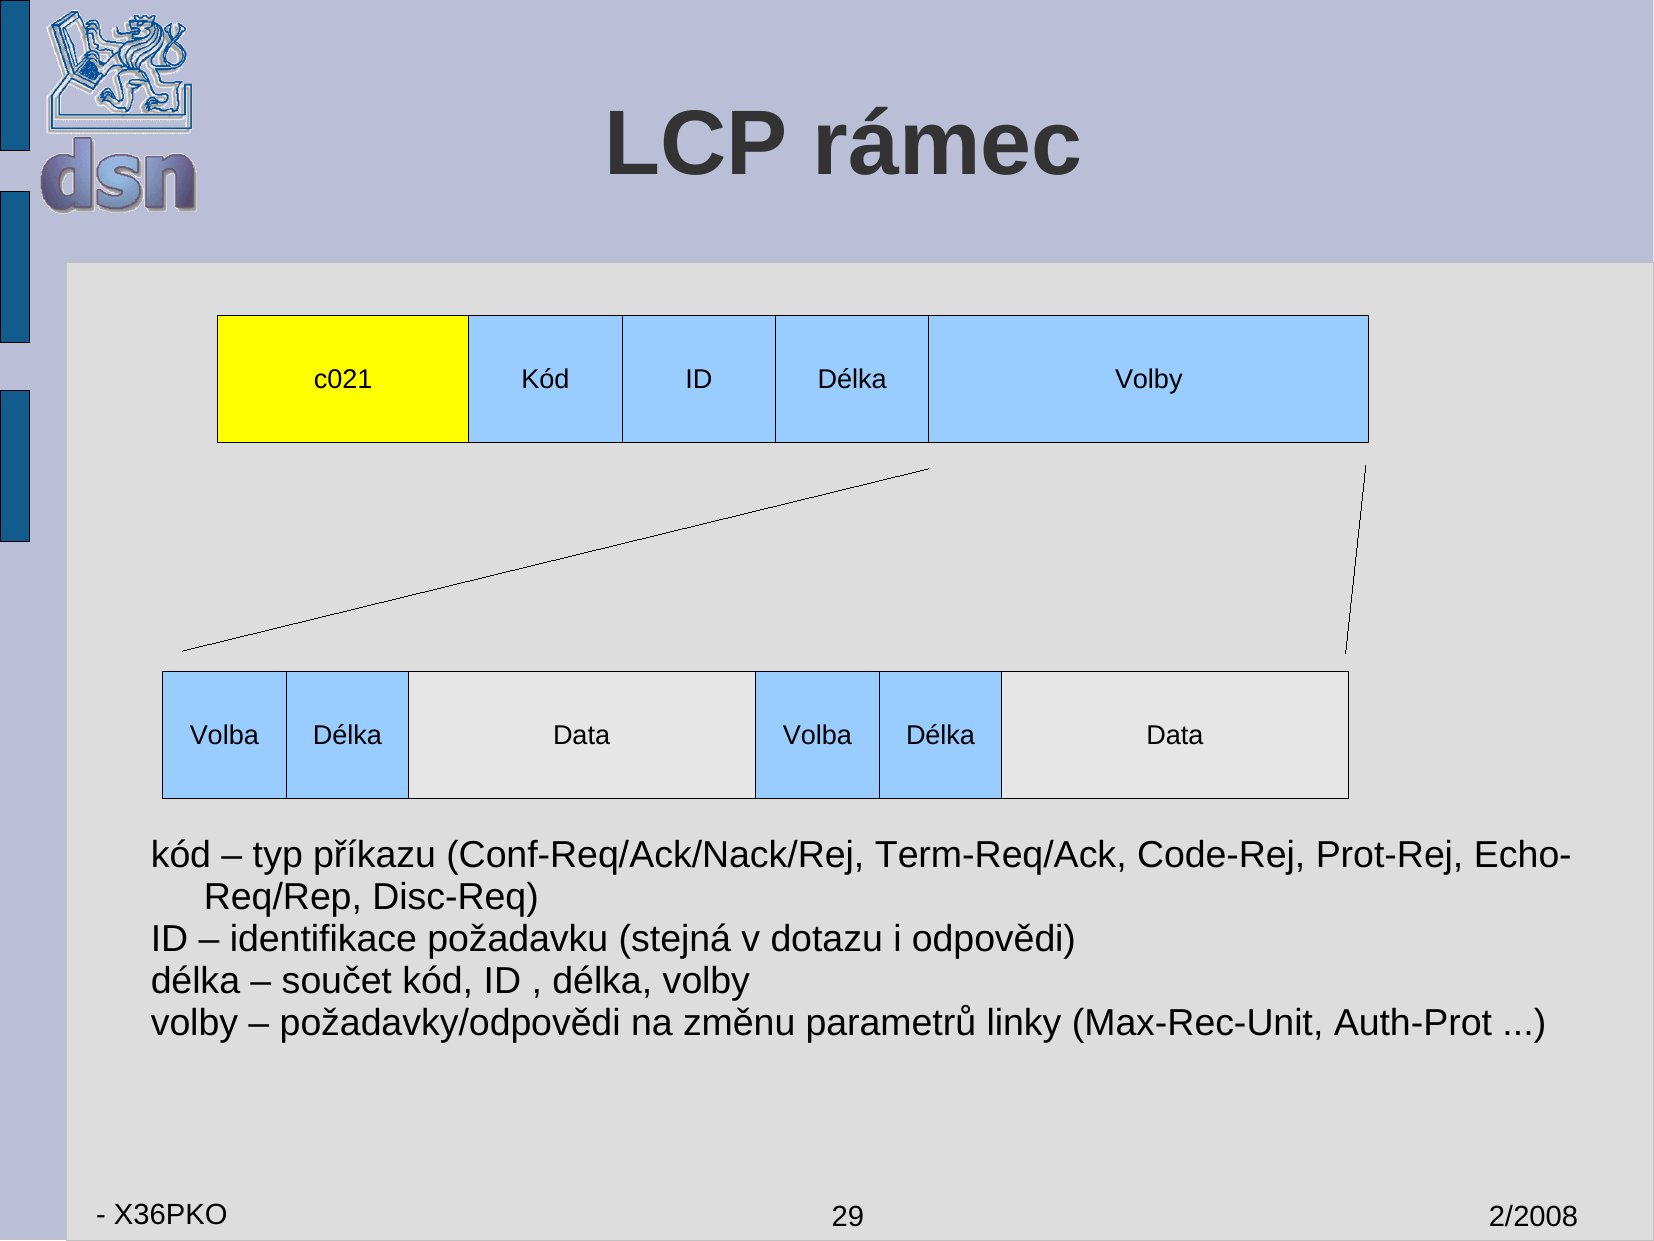

# LCP rámec
Kód
ID
Délka
Volby
c021
Volba
Délka
Data
Volba
Délka
Data
kód – typ příkazu (Conf-Req/Ack/Nack/Rej, Term-Req/Ack, Code-Rej, Prot-Rej, Echo-Req/Rep, Disc-Req)
ID – identifikace požadavku (stejná v dotazu i odpovědi)
délka – součet kód, ID , délka, volby
volby – požadavky/odpovědi na změnu parametrů linky (Max-Rec-Unit, Auth-Prot ...)